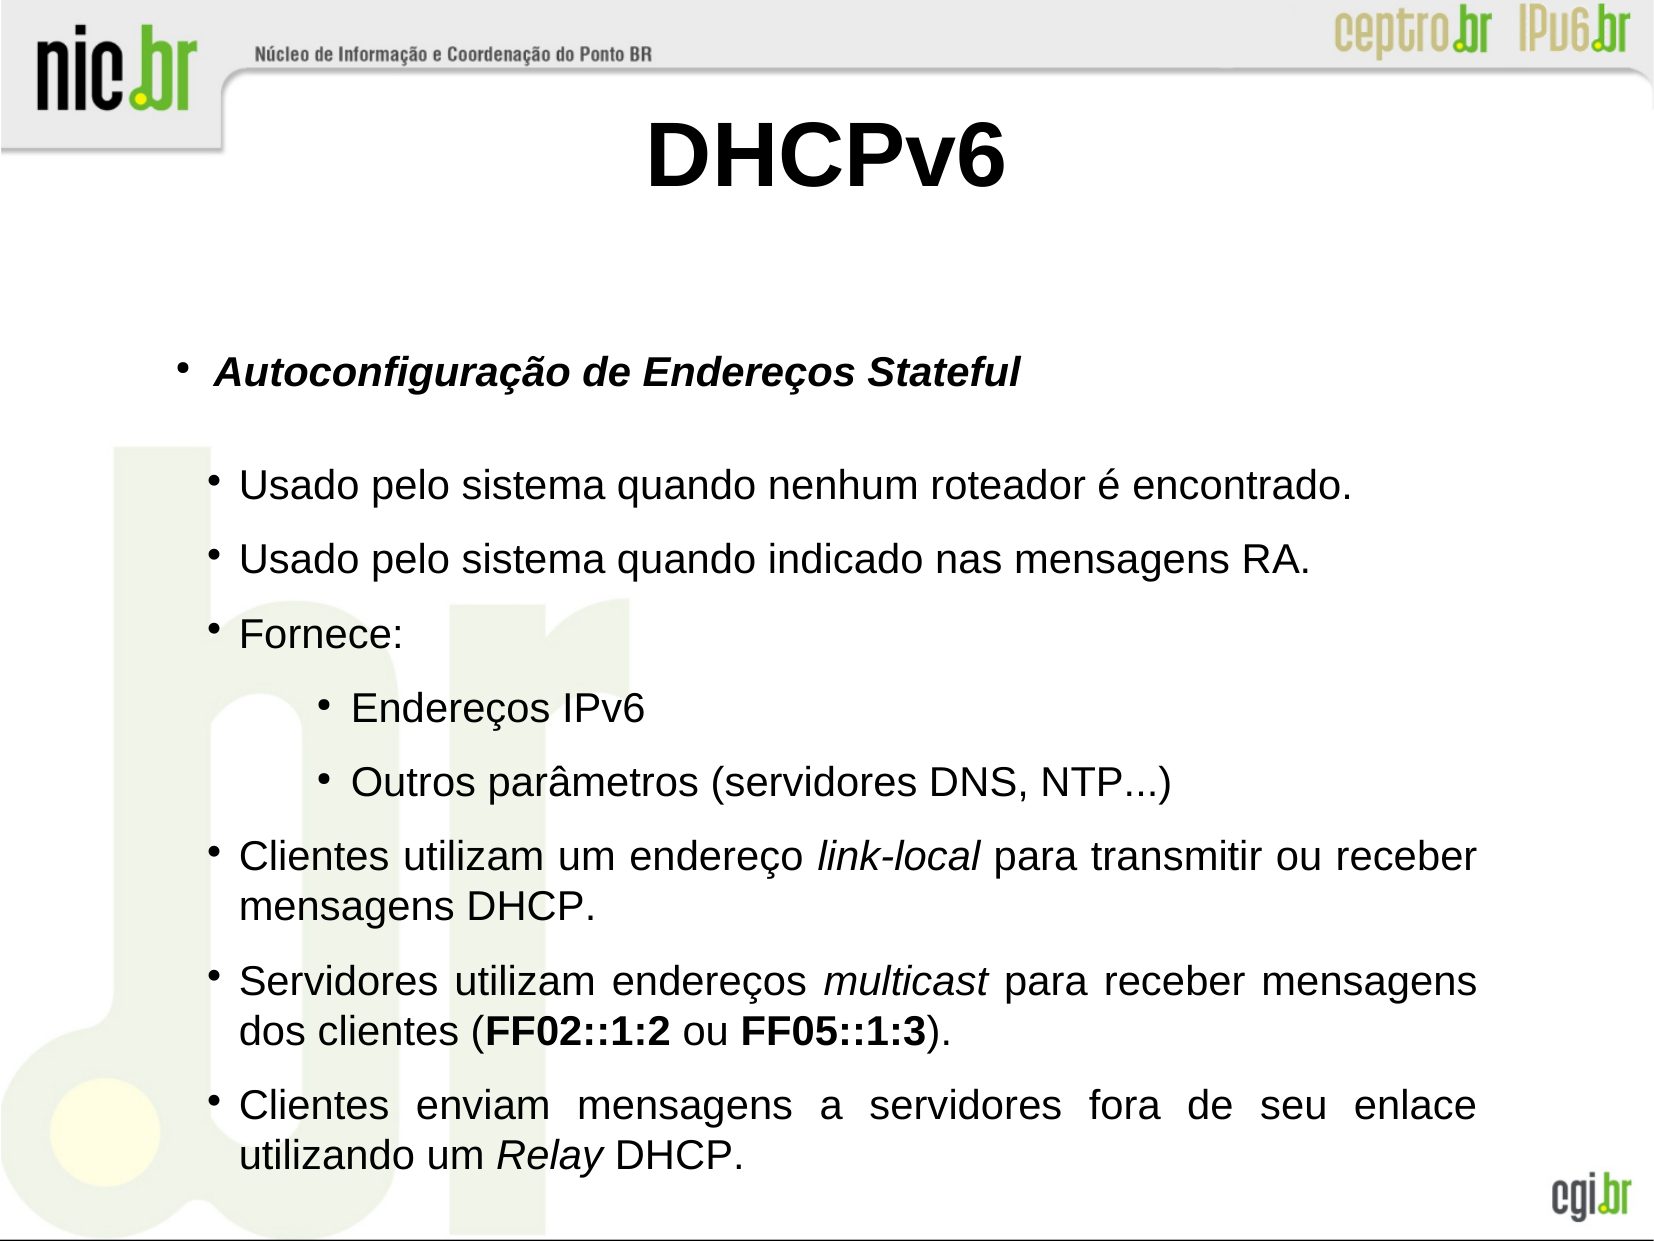

DHCPv6
 Autoconfiguração de Endereços Stateful
Usado pelo sistema quando nenhum roteador é encontrado.
Usado pelo sistema quando indicado nas mensagens RA.
Fornece:
Endereços IPv6
Outros parâmetros (servidores DNS, NTP...)‏
Clientes utilizam um endereço link-local para transmitir ou receber mensagens DHCP.
Servidores utilizam endereços multicast para receber mensagens dos clientes (FF02::1:2 ou FF05::1:3).
Clientes enviam mensagens a servidores fora de seu enlace utilizando um Relay DHCP.